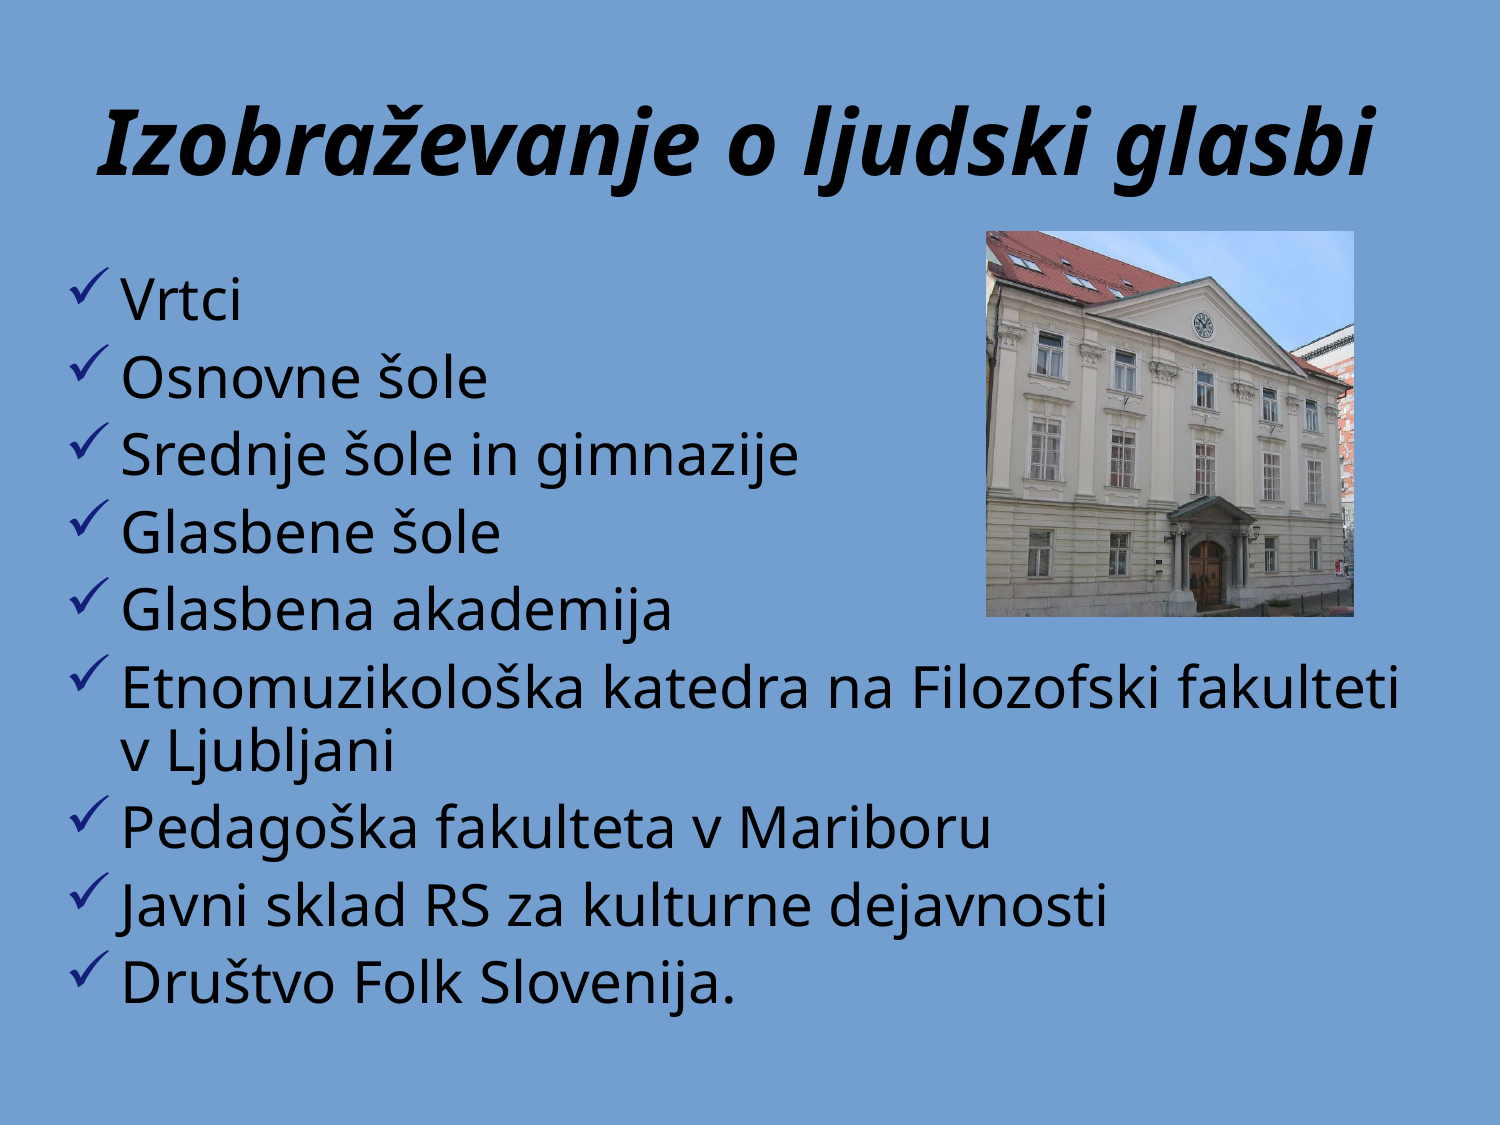

# Izobraževanje o ljudski glasbi
Vrtci
Osnovne šole
Srednje šole in gimnazije
Glasbene šole
Glasbena akademija
Etnomuzikološka katedra na Filozofski fakulteti v Ljubljani
Pedagoška fakulteta v Mariboru
Javni sklad RS za kulturne dejavnosti
Društvo Folk Slovenija.